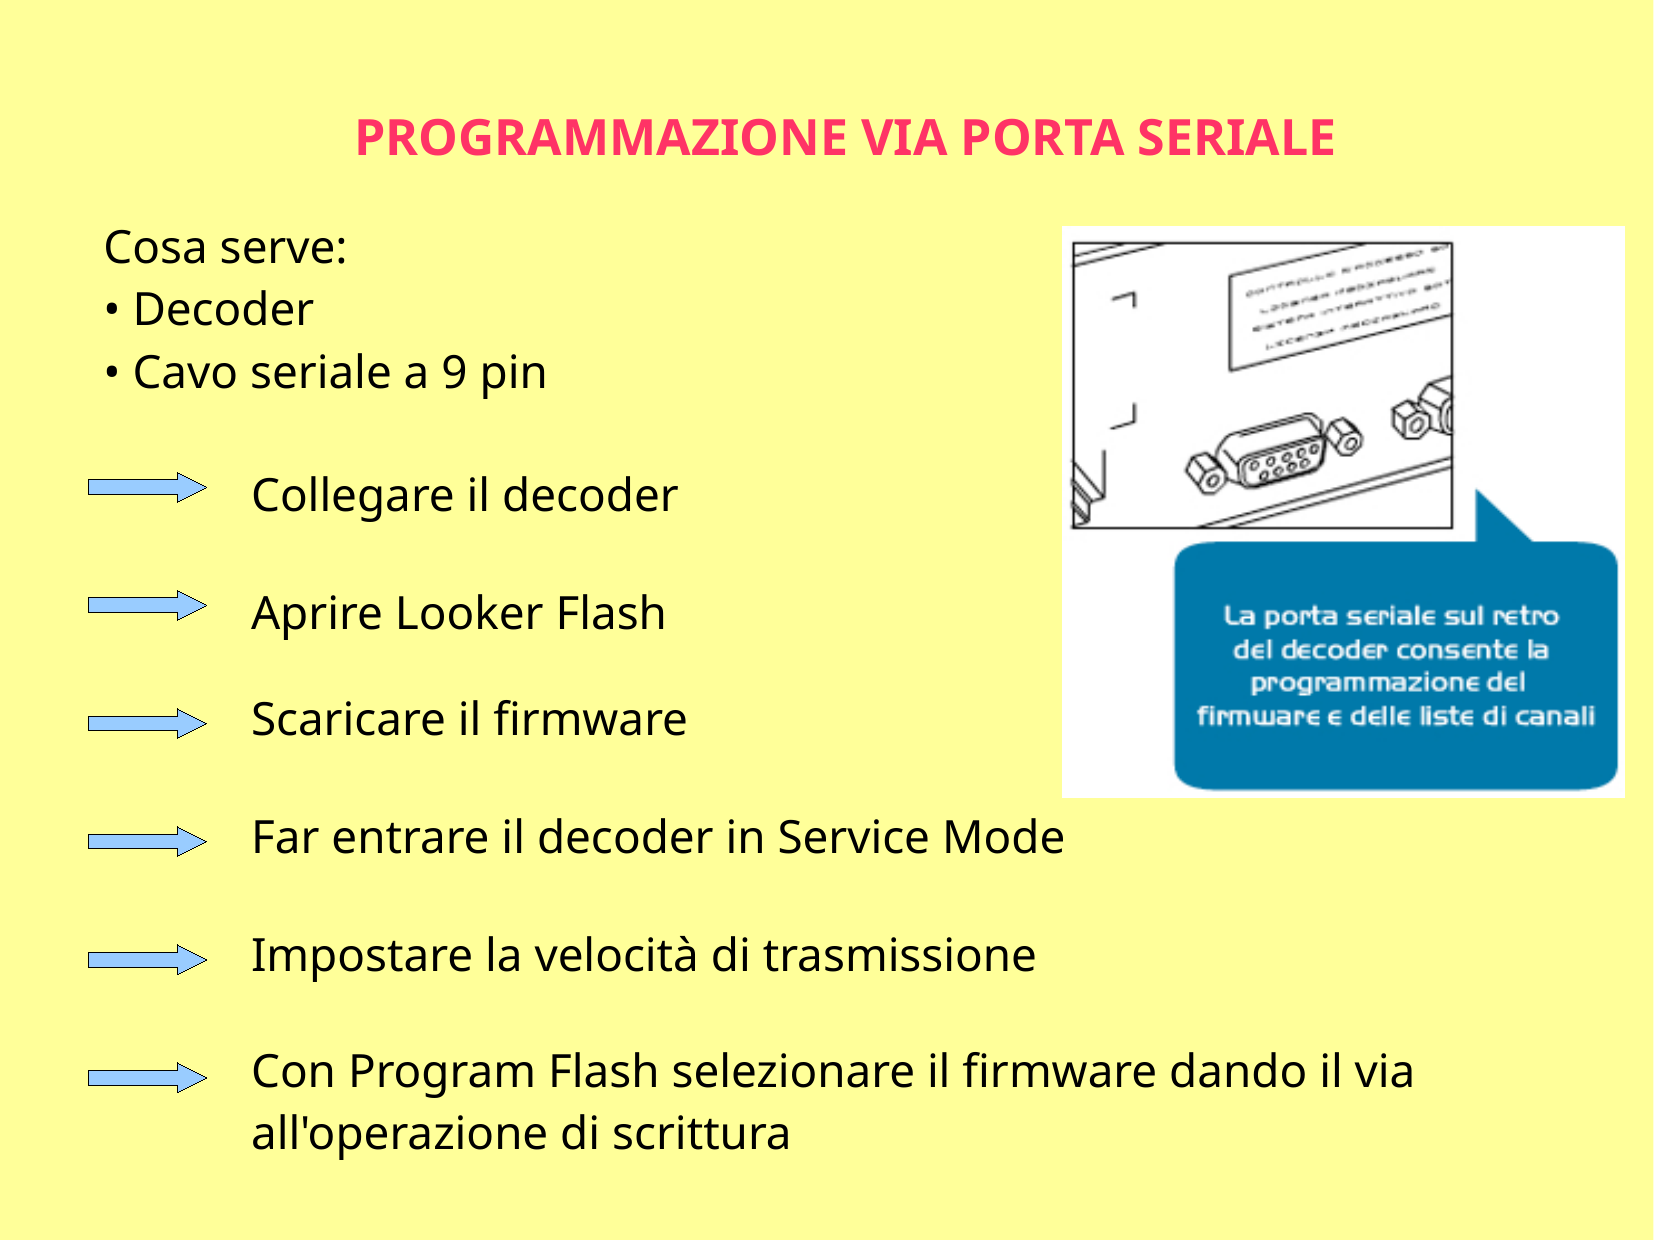

PROGRAMMAZIONE VIA PORTA SERIALE
Cosa serve:
• Decoder
• Cavo seriale a 9 pin
Collegare il decoder
Aprire Looker Flash
Scaricare il firmware
Far entrare il decoder in Service Mode
Impostare la velocità di trasmissione
Con Program Flash selezionare il firmware dando il via all'operazione di scrittura